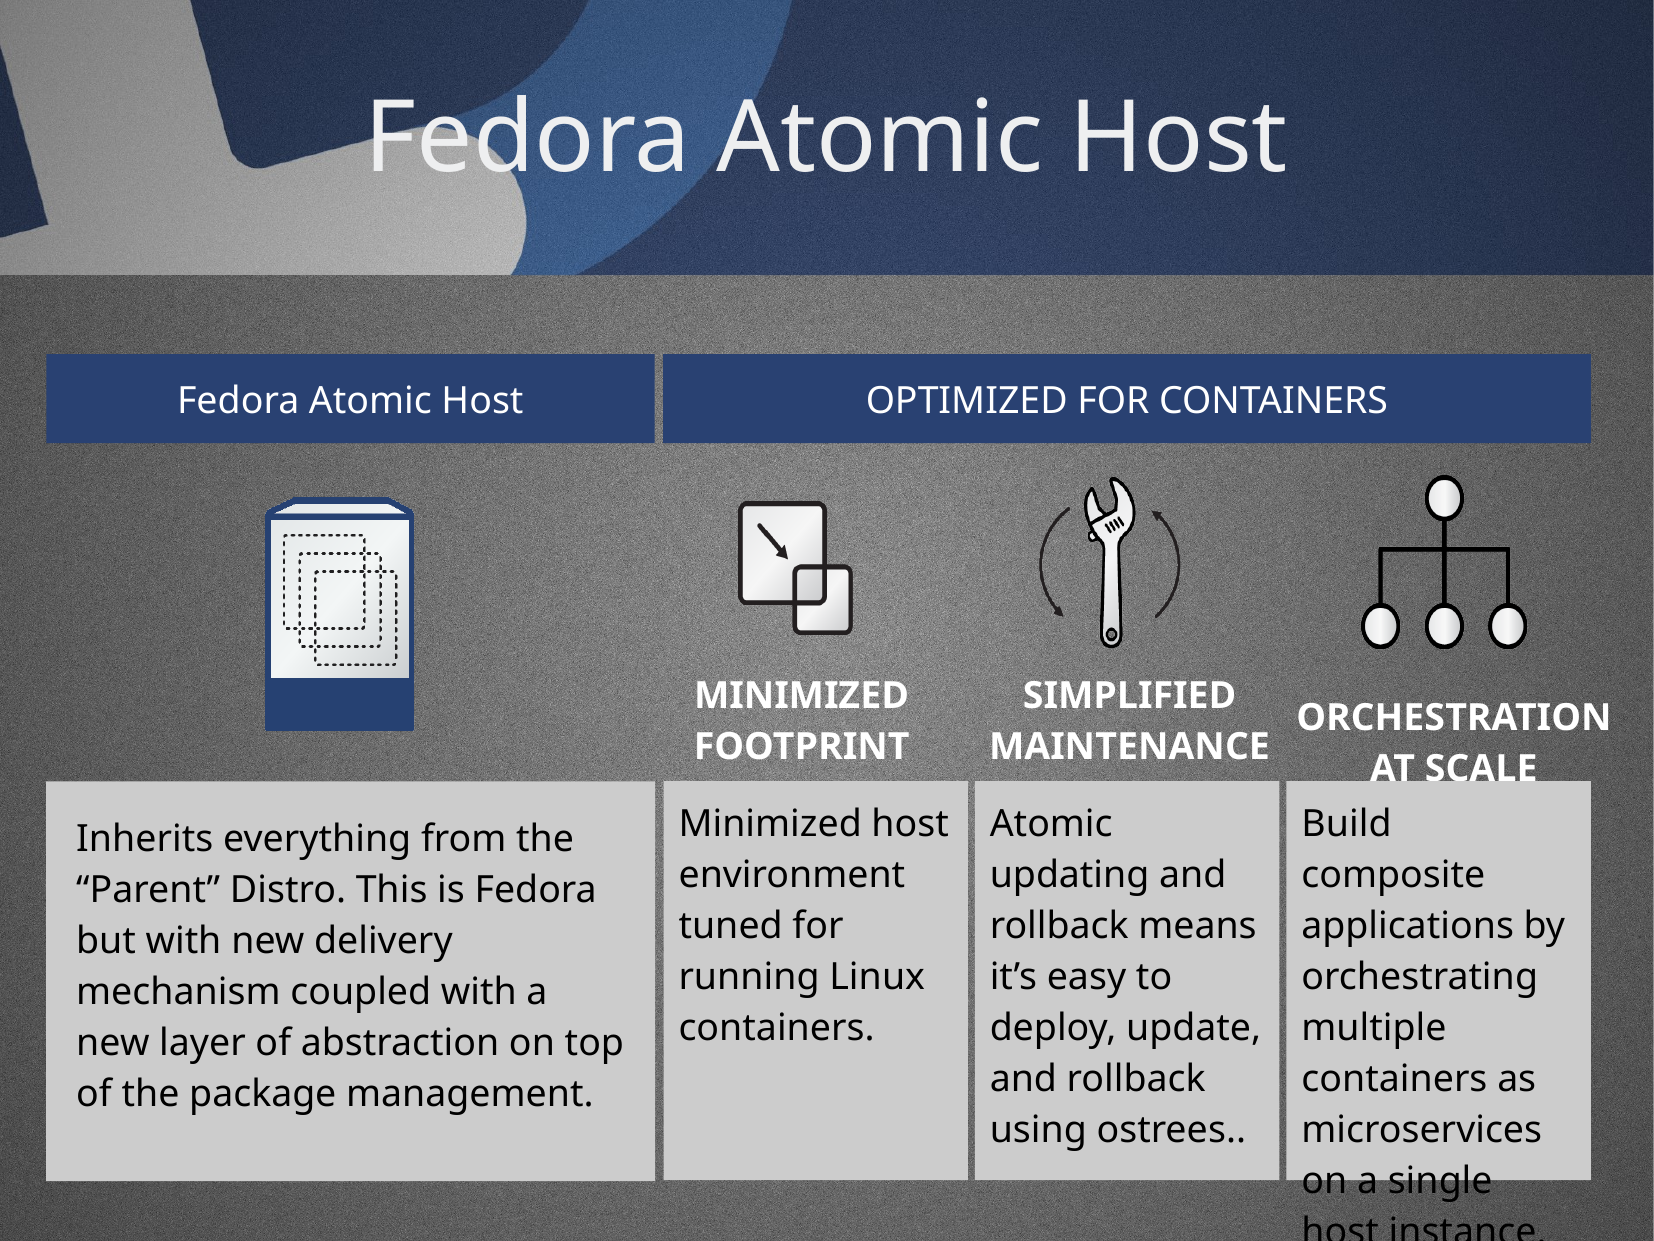

# Fedora Atomic Host
Fedora Atomic Host
OPTIMIZED FOR CONTAINERS
ORCHESTRATION
AT SCALE
SIMPLIFIED
MAINTENANCE
MINIMIZED
FOOTPRINT
Minimized host environment tuned for running Linux containers.
Atomic updating and rollback means it’s easy to deploy, update, and rollback using ostrees..
Build composite applications by orchestrating multiple containers as microservices on a single host instance.
Inherits everything from the “Parent” Distro. This is Fedora but with new delivery mechanism coupled with a new layer of abstraction on top of the package management.